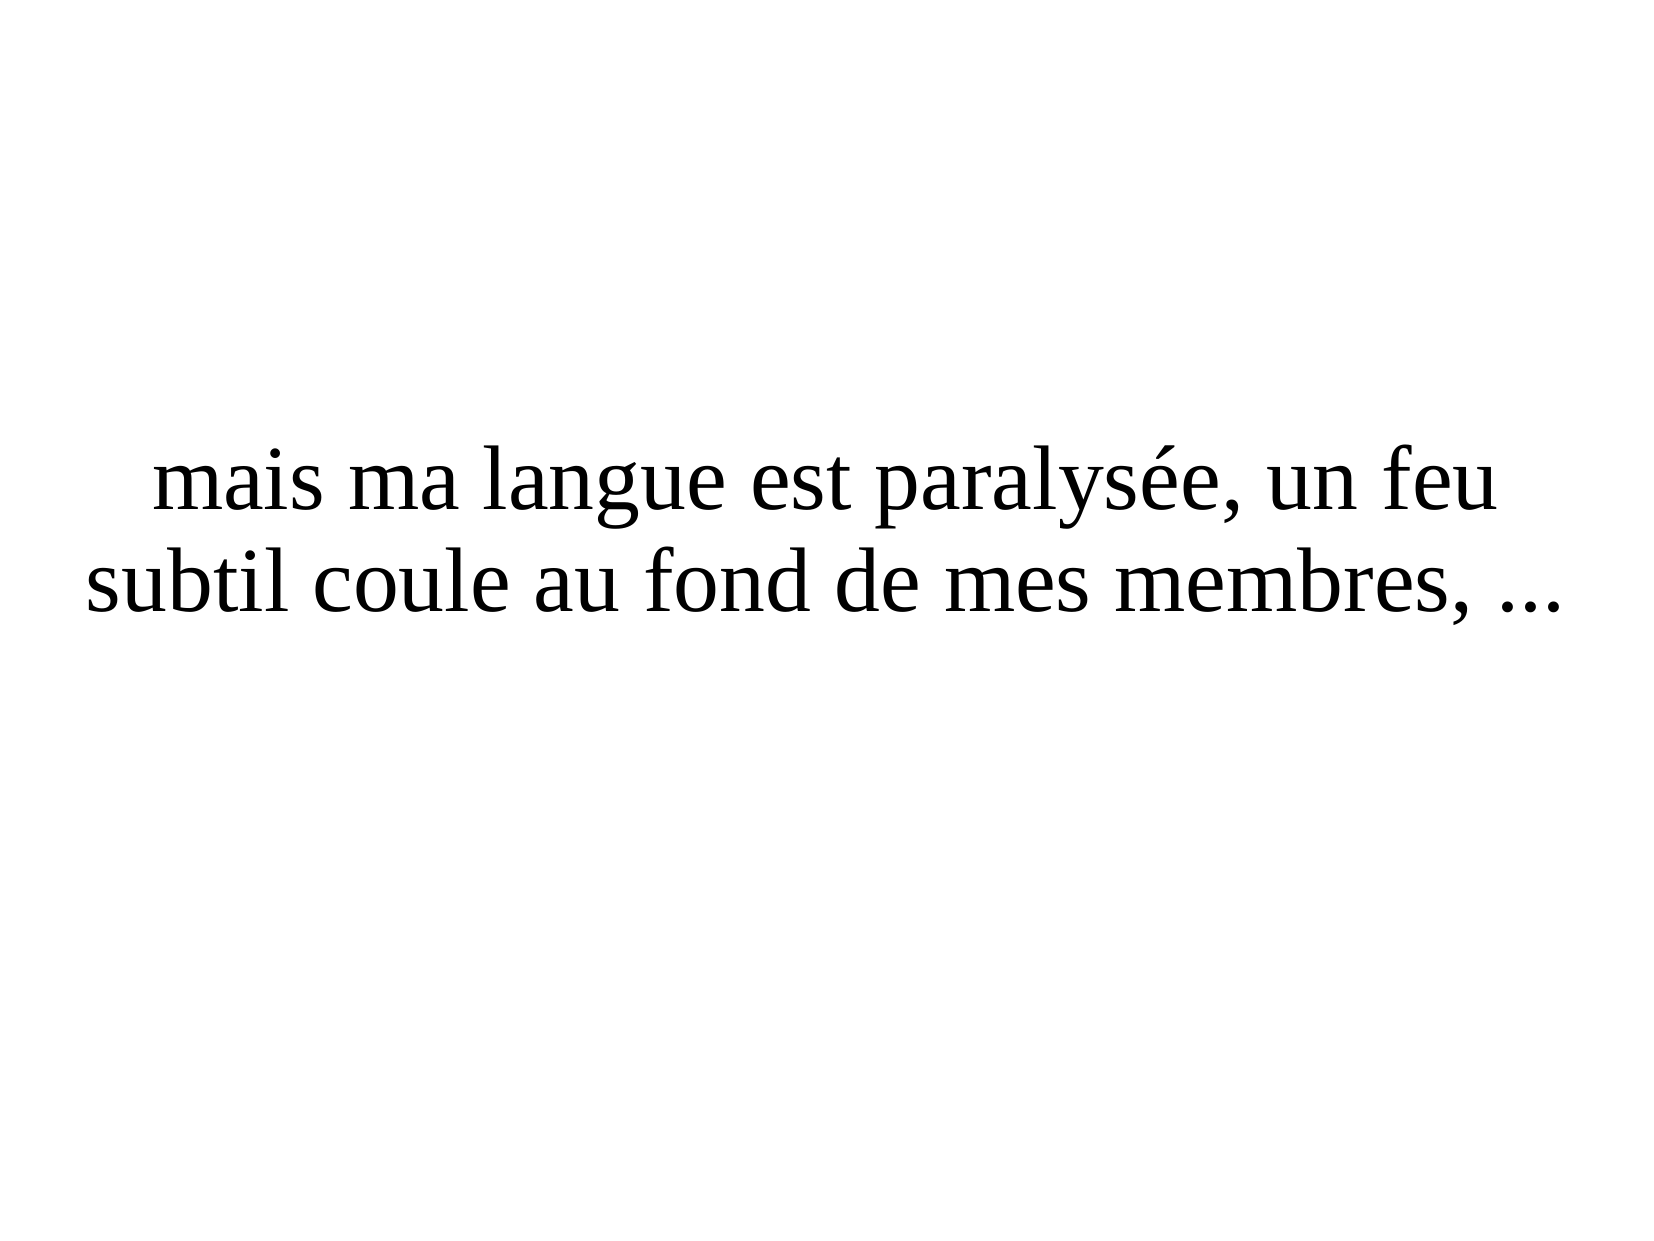

# mais ma langue est paralysée, un feu subtil coule au fond de mes membres, ...